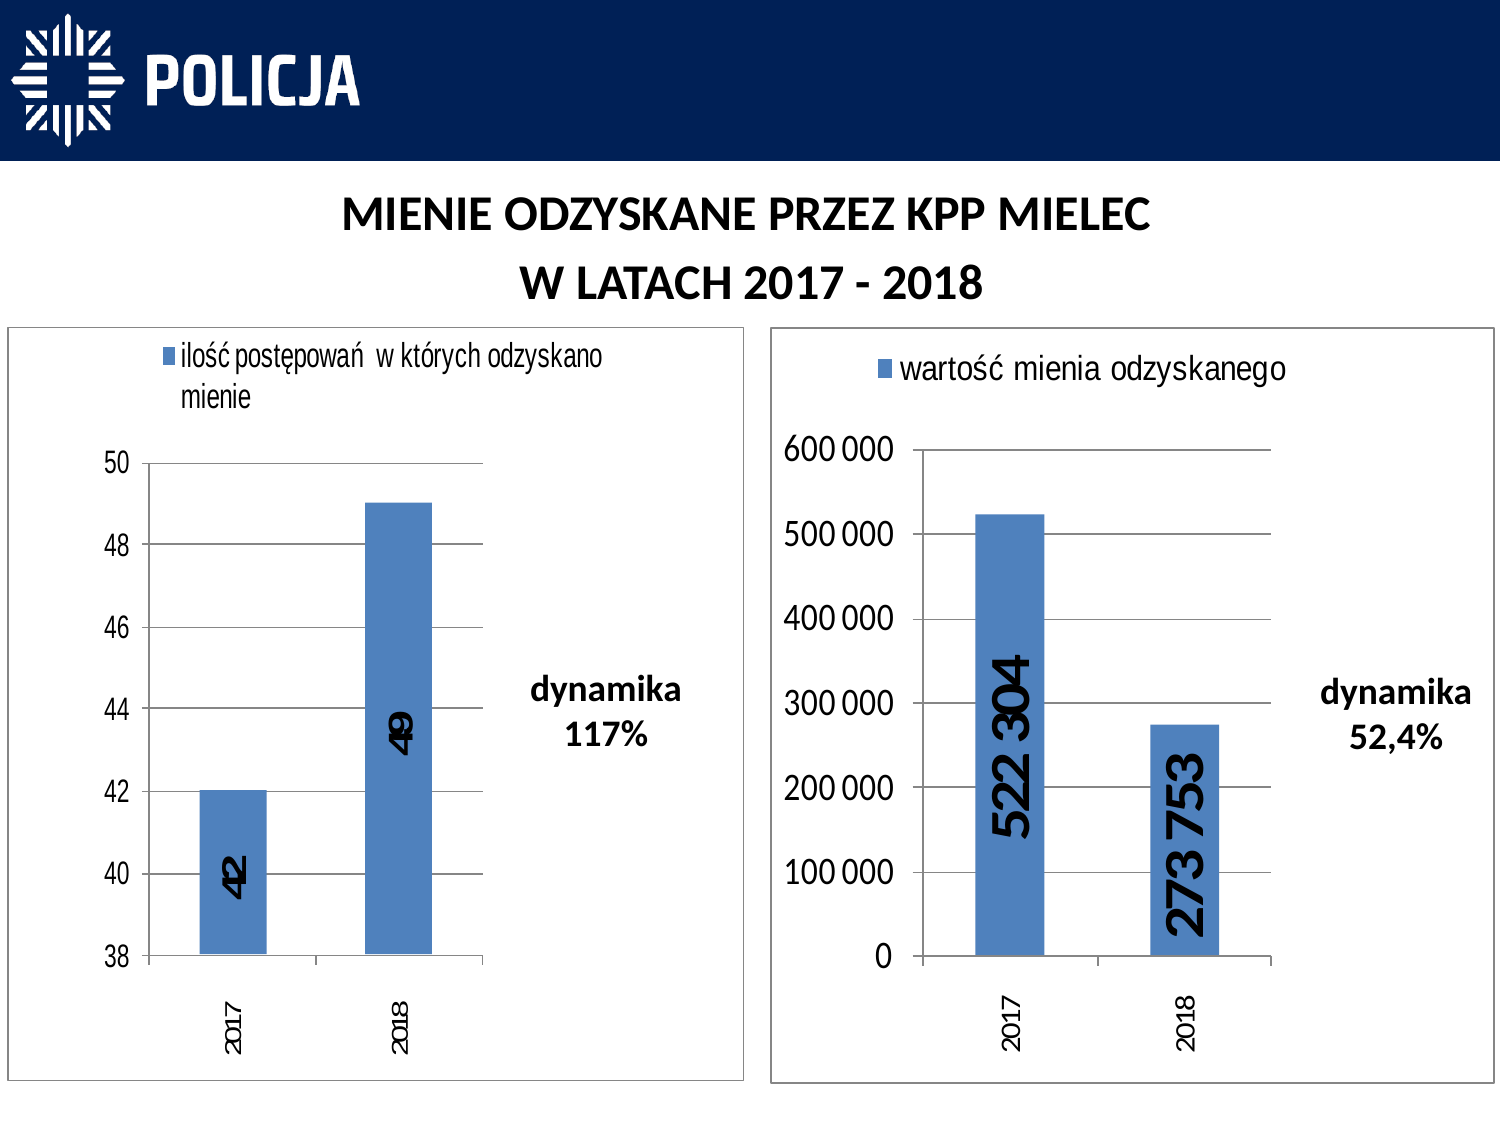

MIENIE ODZYSKANE PRZEZ KPP MIELEC
W LATACH 2017 - 2018
dynamika
117%
dynamika
52,4%